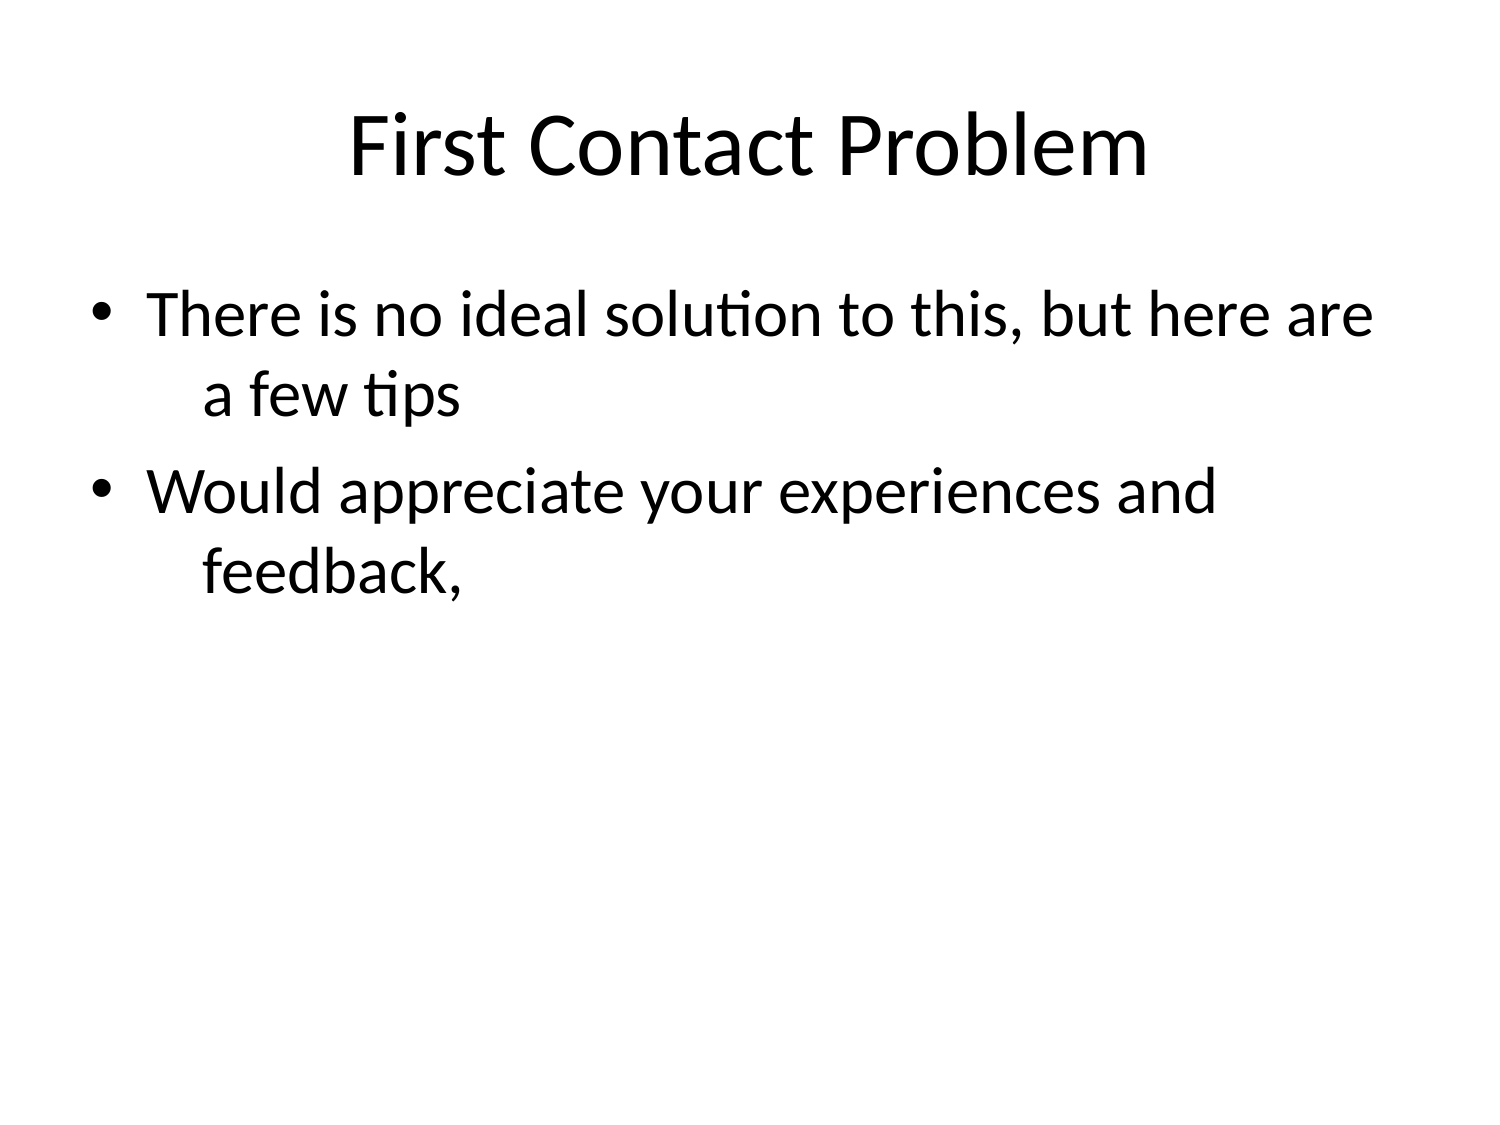

# First Contact Problem
There is no ideal solution to this, but here are a few tips
Would appreciate your experiences and feedback,